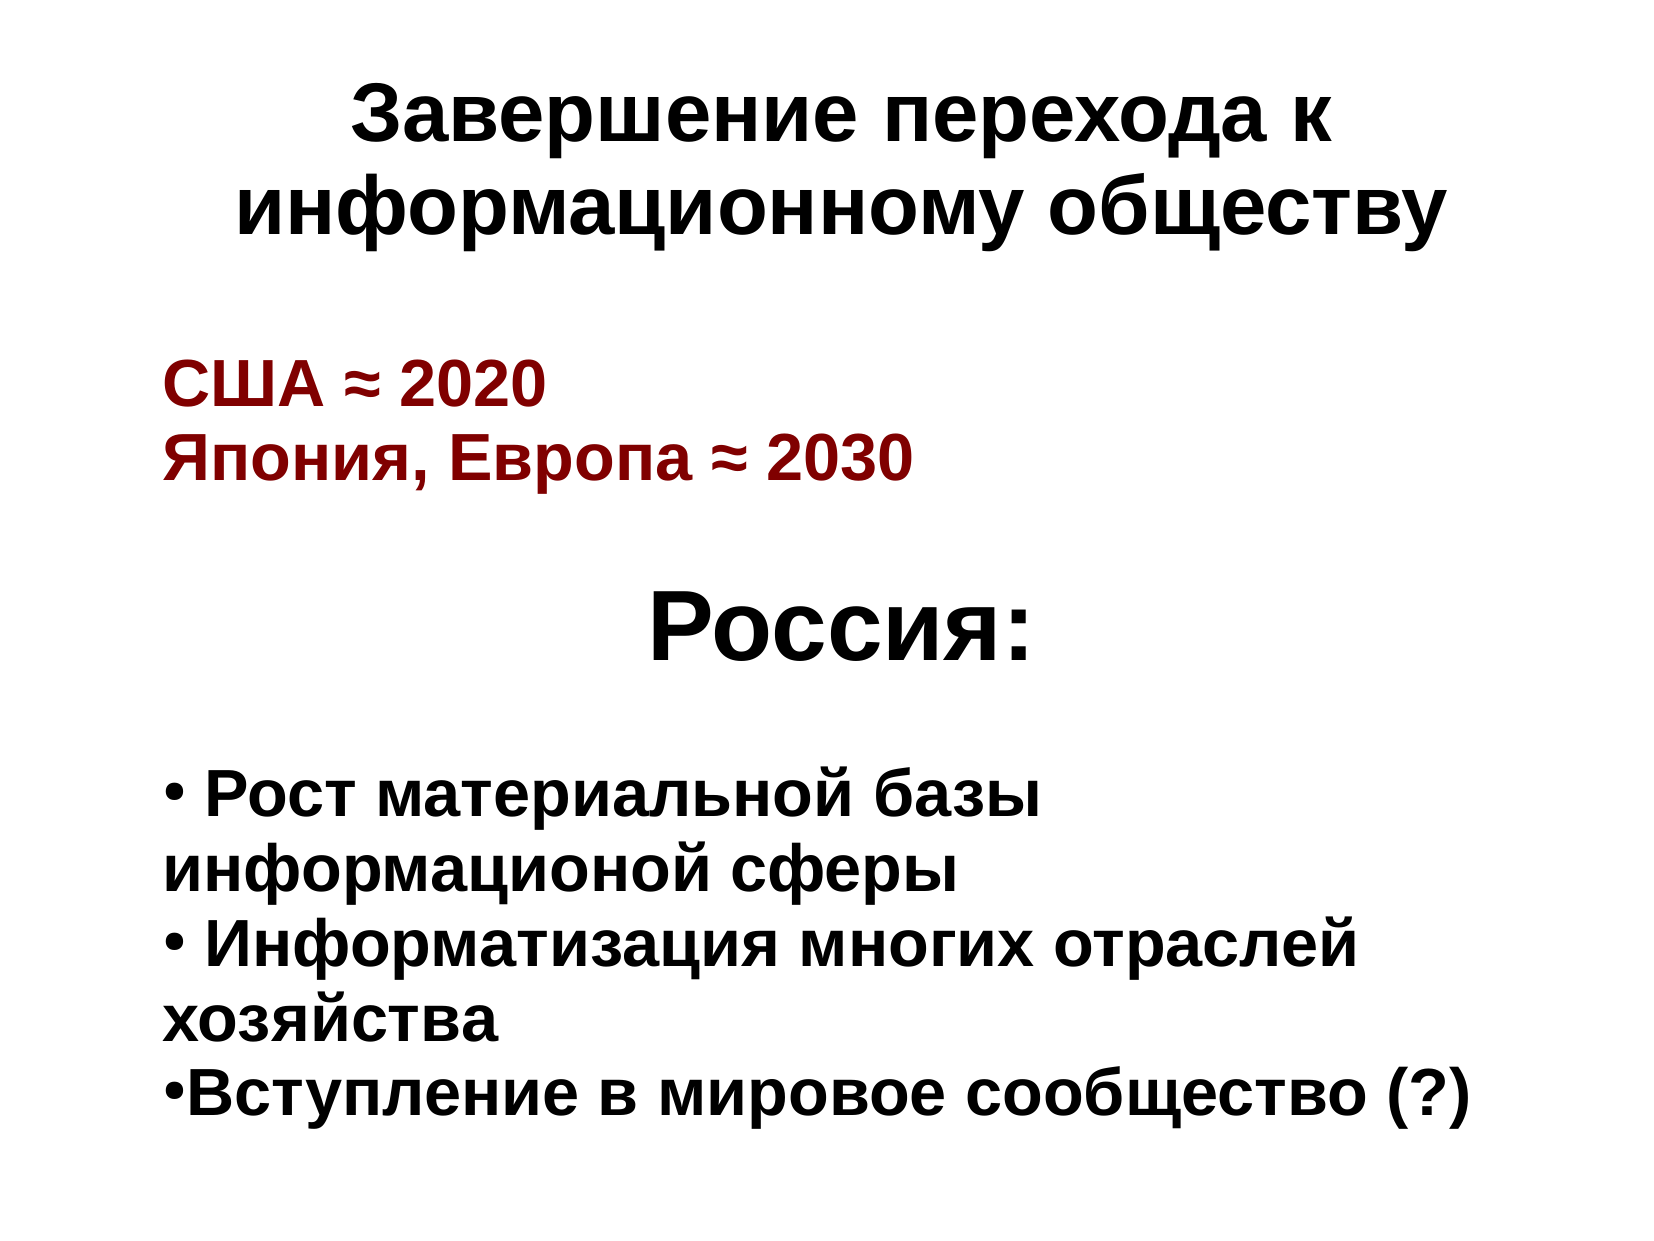

Завершение перехода к информационному обществу
США ≈ 2020
Япония, Европа ≈ 2030
Россия:
 Рост материальной базы информационой сферы
 Информатизация многих отраслей
хозяйства
Вступление в мировое сообщество (?)